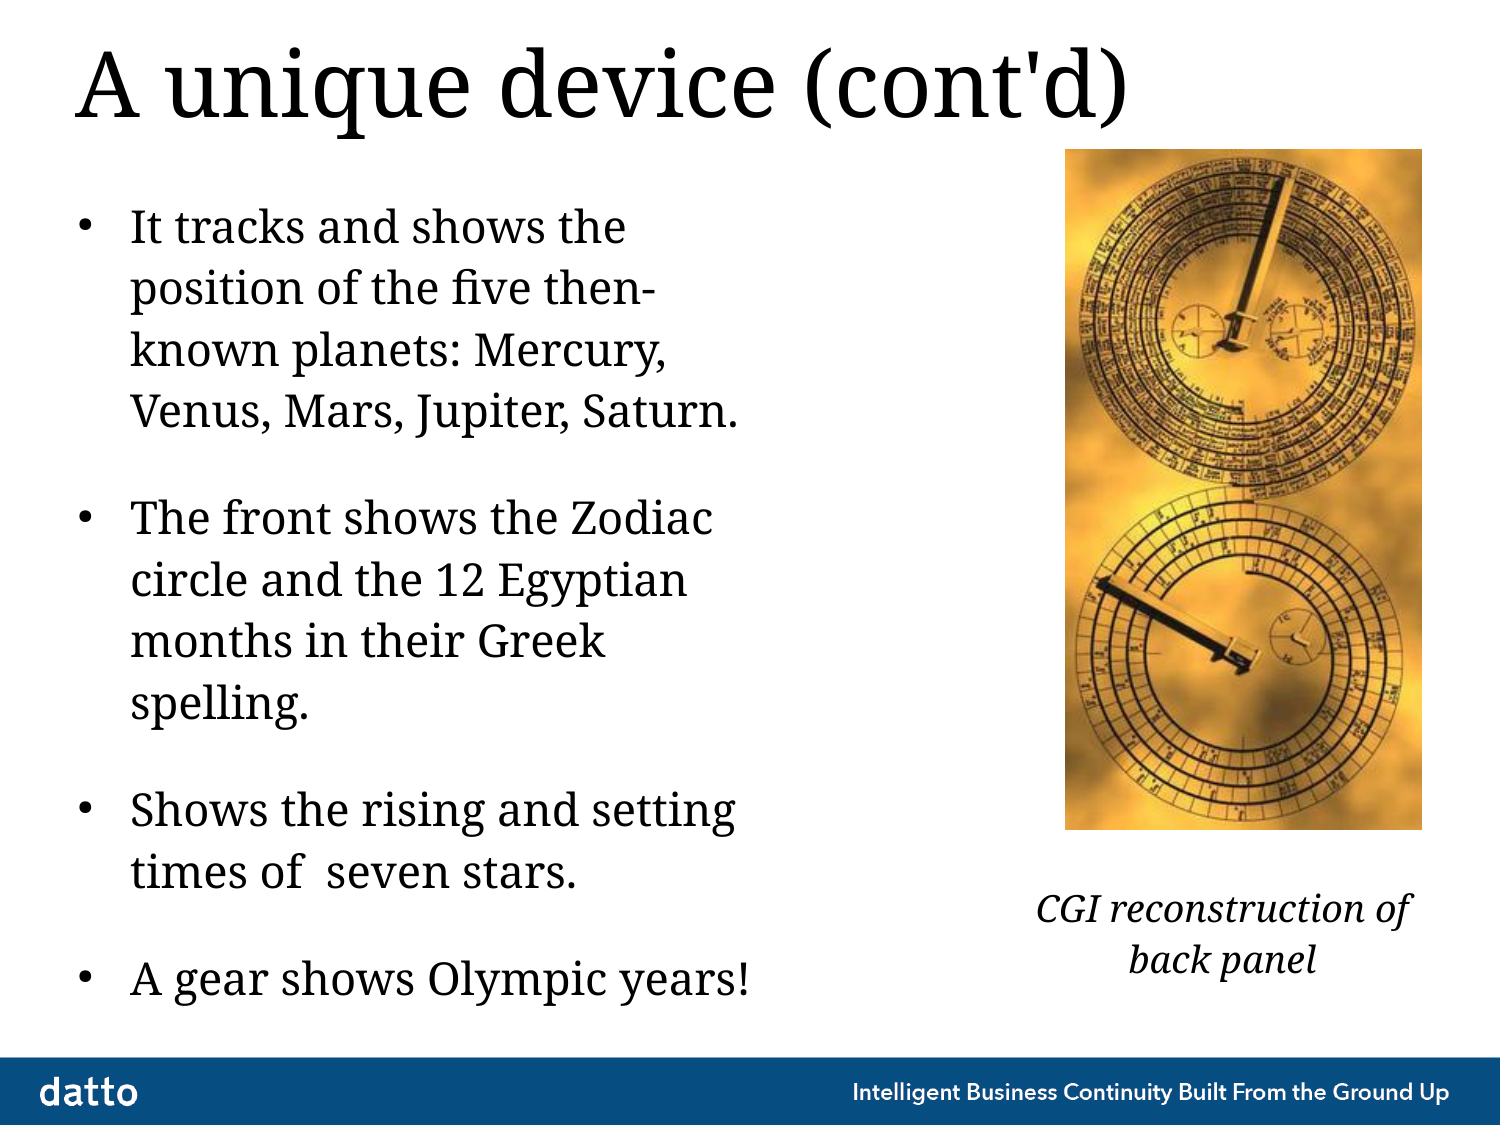

# A unique device (cont'd)
It tracks and shows the position of the five then-known planets: Mercury, Venus, Mars, Jupiter, Saturn.
The front shows the Zodiac circle and the 12 Egyptian months in their Greek spelling.
Shows the rising and setting times of seven stars.
A gear shows Olympic years!
CGI reconstruction of back panel